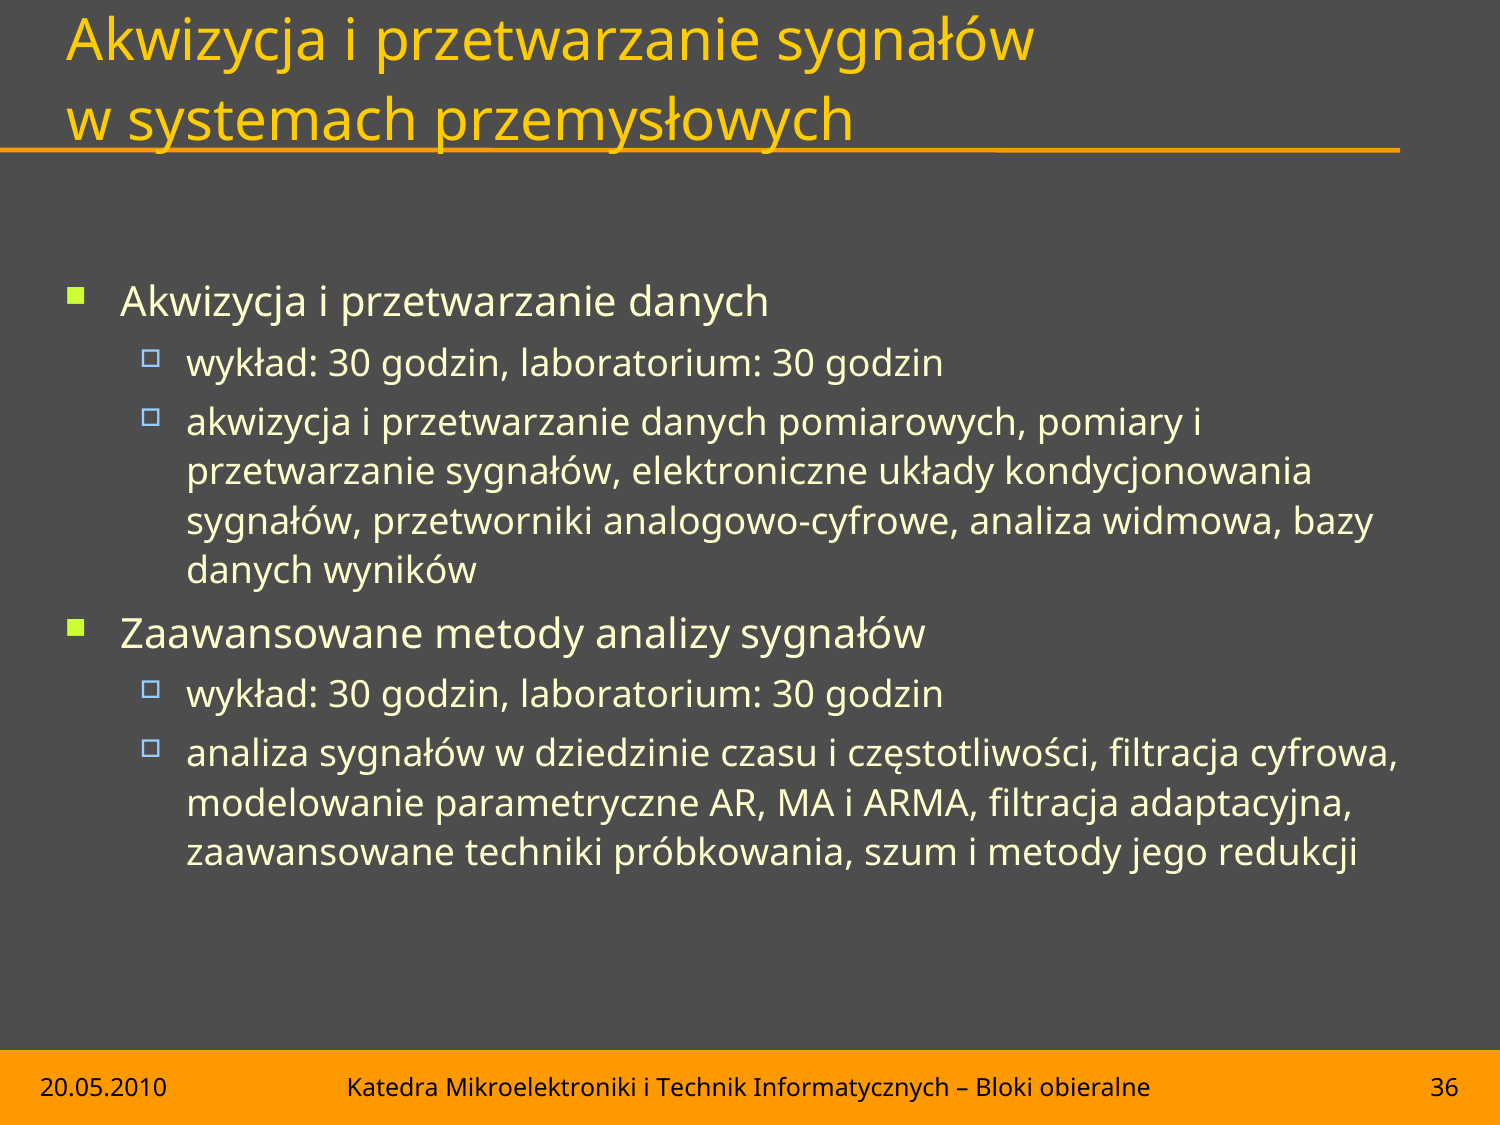

# Akwizycja i przetwarzanie sygnałów w systemach przemysłowych
Akwizycja i przetwarzanie danych
wykład: 30 godzin, laboratorium: 30 godzin
akwizycja i przetwarzanie danych pomiarowych, pomiary i przetwarzanie sygnałów, elektroniczne układy kondycjonowania sygnałów, przetworniki analogowo-cyfrowe, analiza widmowa, bazy danych wyników
Zaawansowane metody analizy sygnałów
wykład: 30 godzin, laboratorium: 30 godzin
analiza sygnałów w dziedzinie czasu i częstotliwości, filtracja cyfrowa, modelowanie parametryczne AR, MA i ARMA, filtracja adaptacyjna, zaawansowane techniki próbkowania, szum i metody jego redukcji
20.05.2010
Katedra Mikroelektroniki i Technik Informatycznych – Bloki obieralne
36